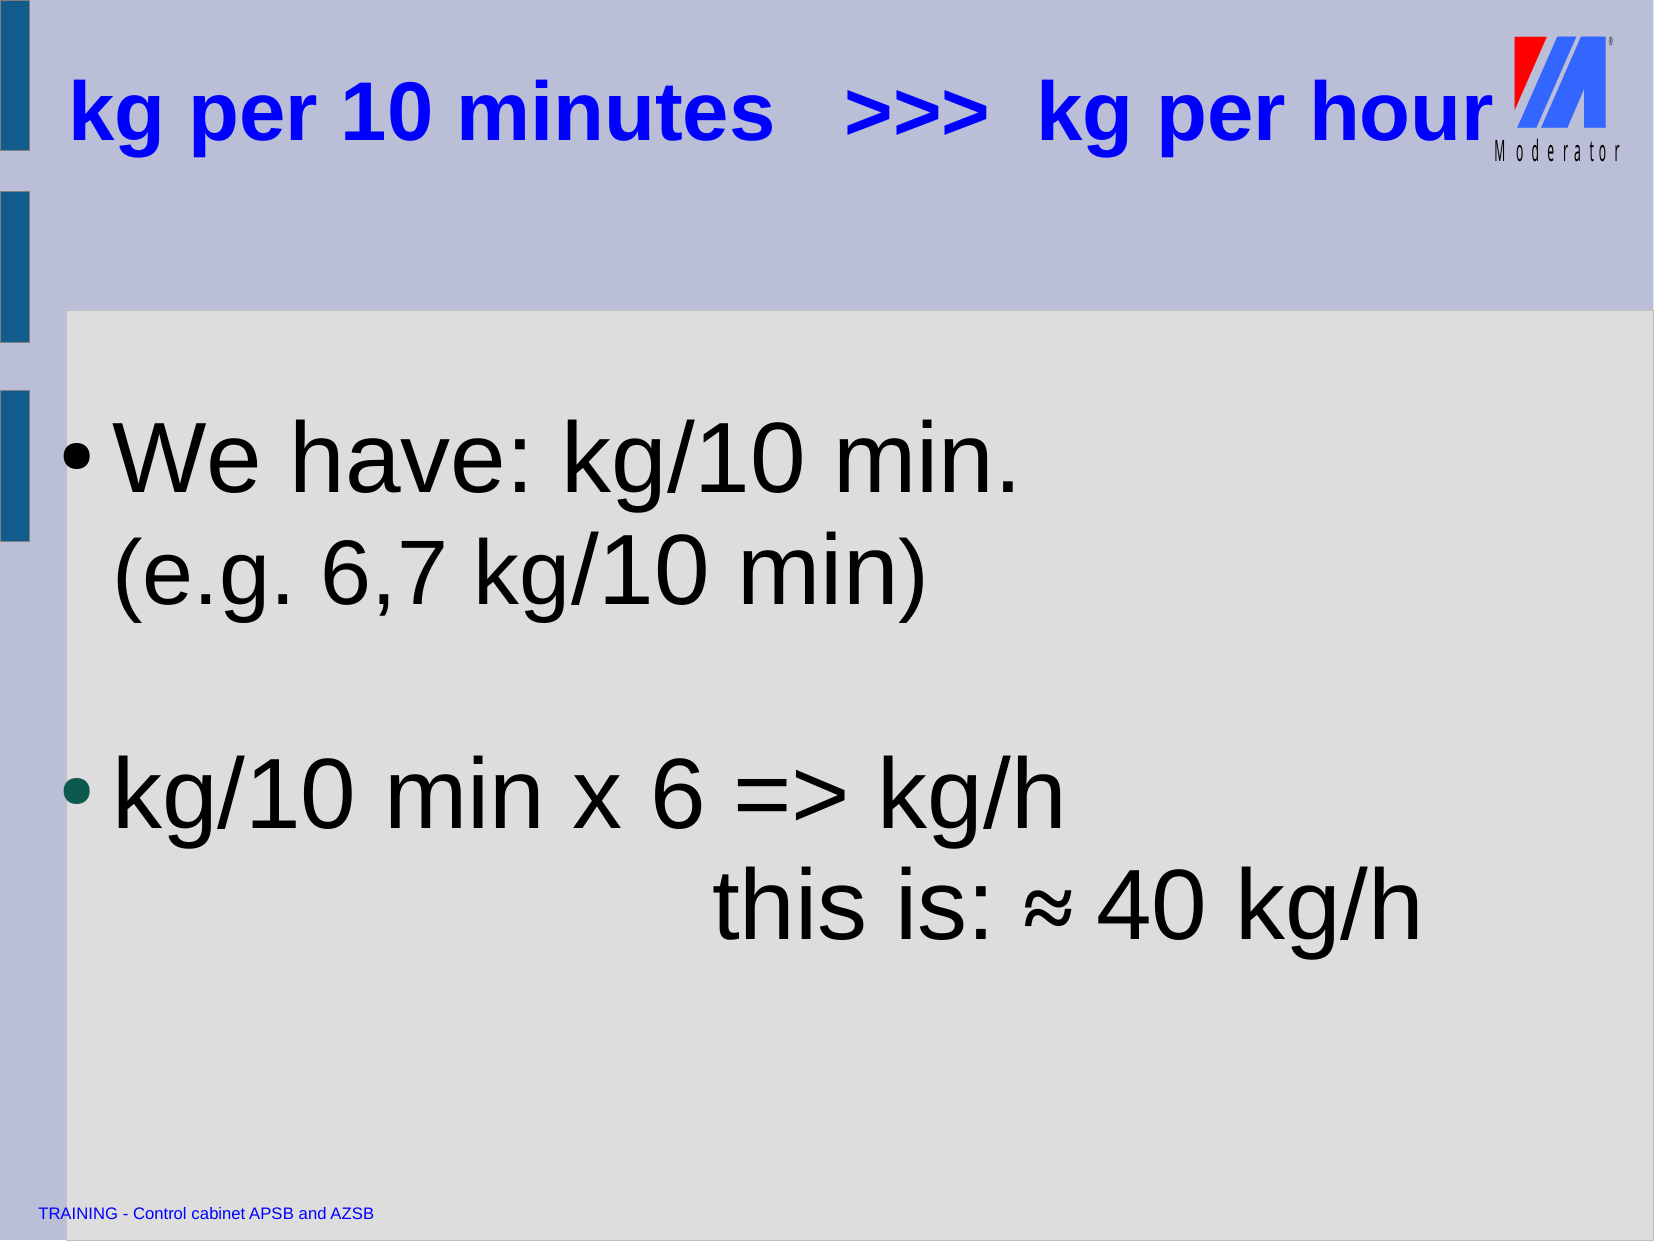

# kg per 10 minutes >>> kg per hour
We have: kg/10 min.
(e.g. 6,7 kg/10 min)
kg/10 min x 6 => kg/h
 							 this is: ≈ 40 kg/h
TRAINING - Control cabinet APSB and AZSB